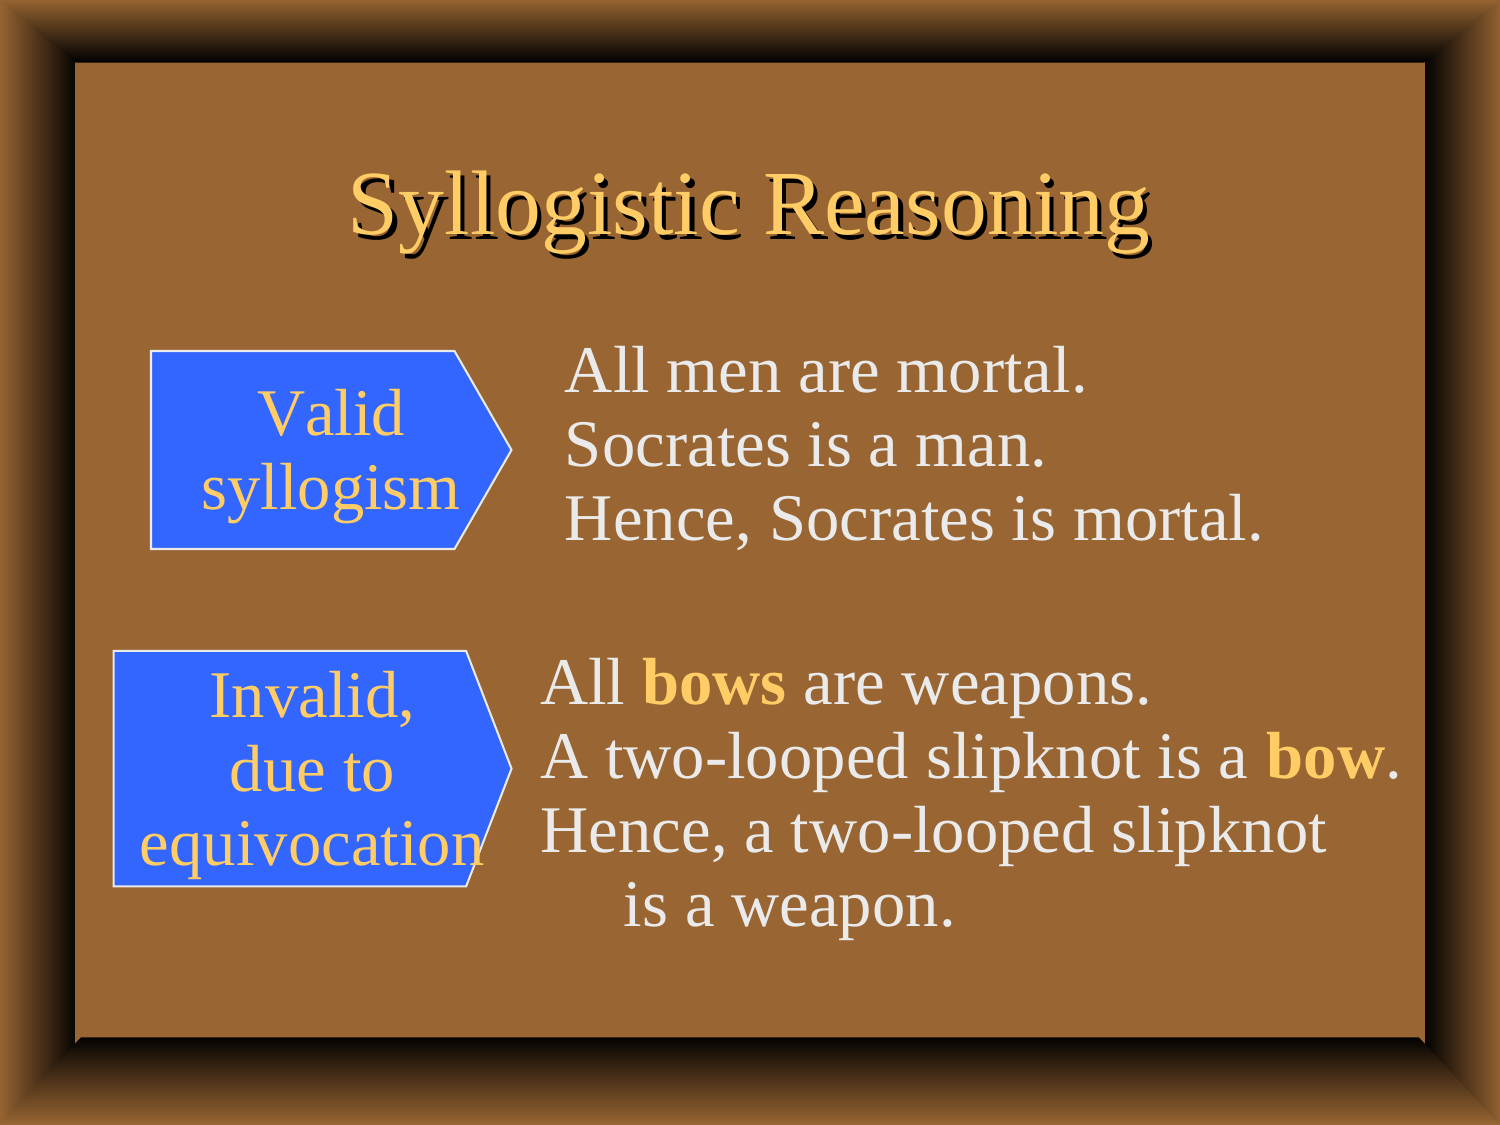

# Syllogistic Reasoning
All men are mortal.
Socrates is a man.
Hence, Socrates is mortal.
Valid
syllogism
All bows are weapons.
A two-looped slipknot is a bow.
Hence, a two-looped slipknot
 is a weapon.
Invalid,
due to
equivocation